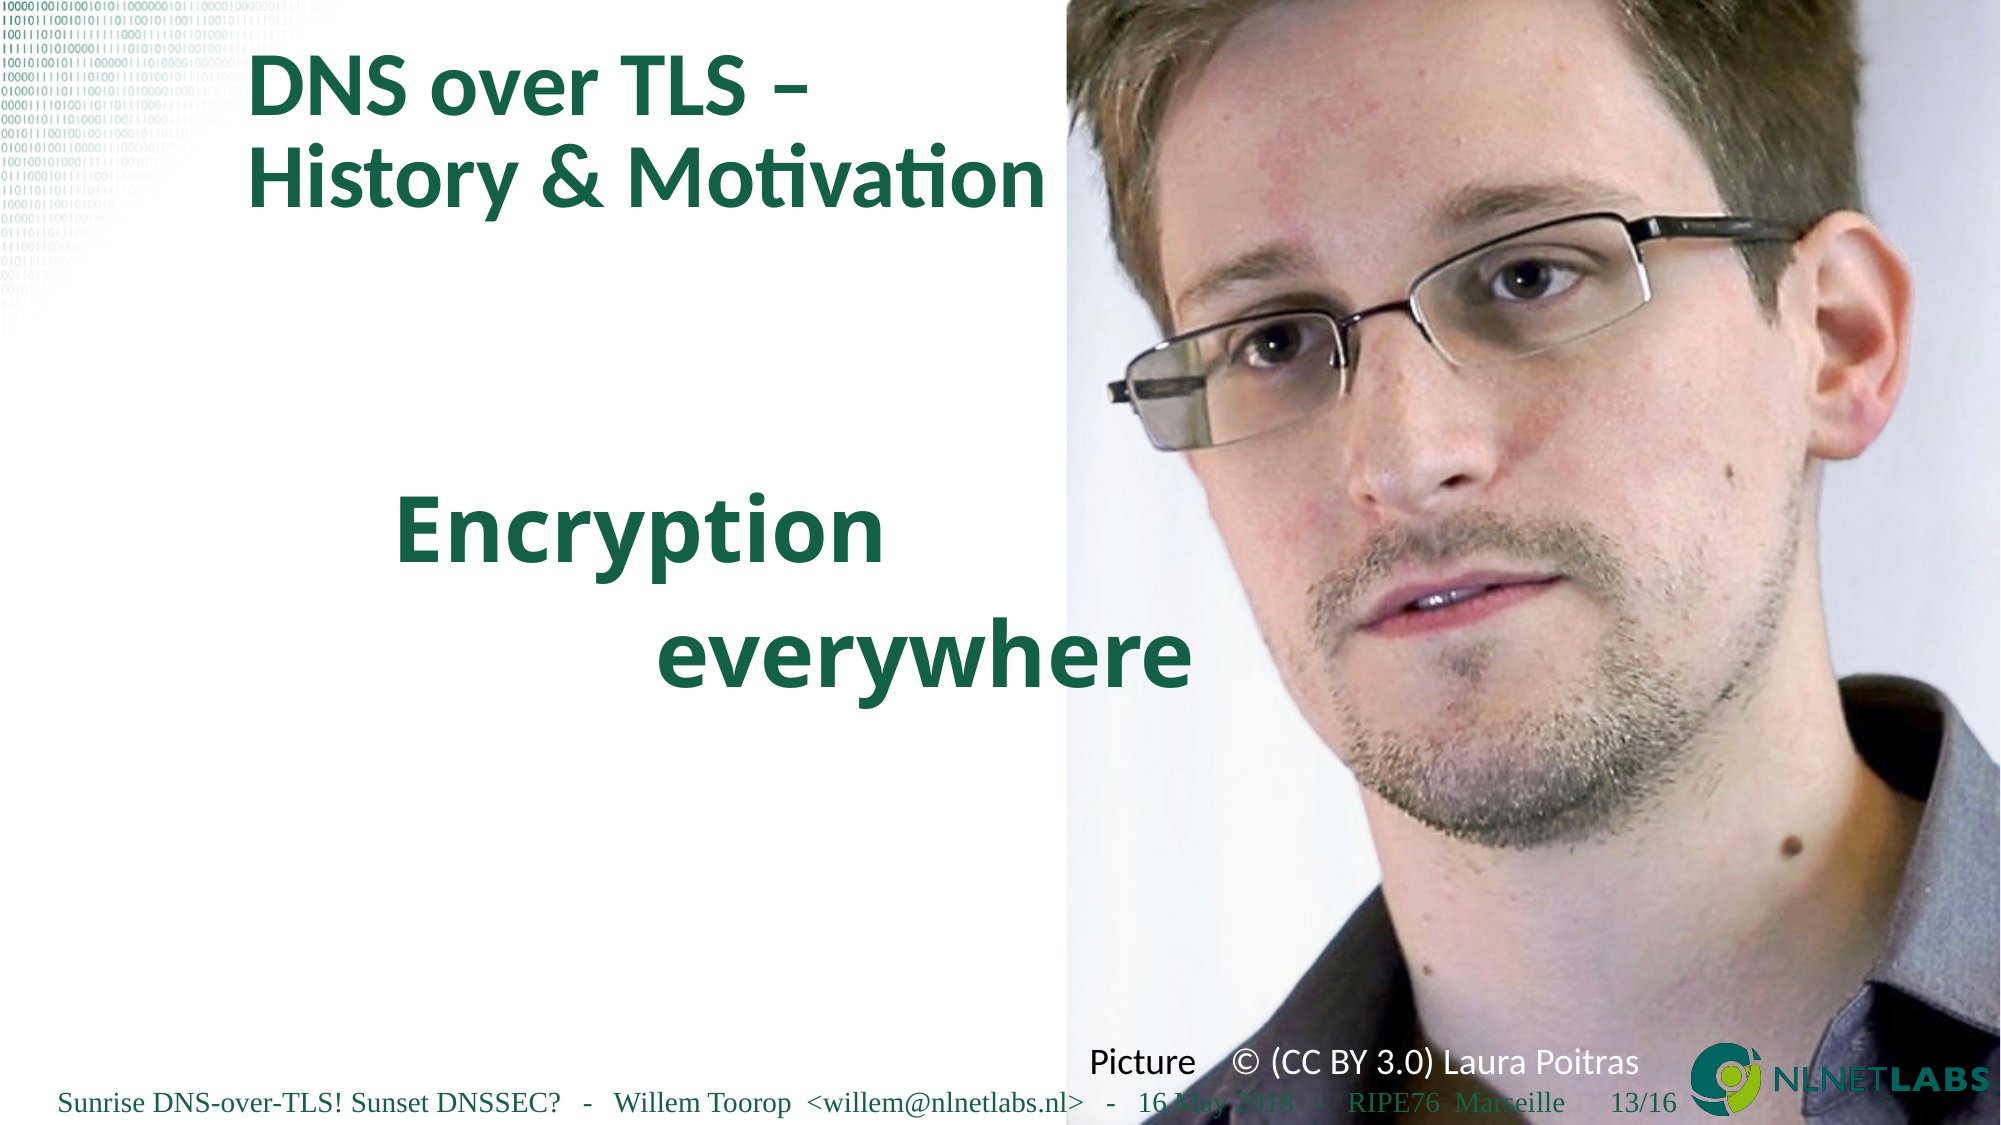

# DNS over TLS – History & Motivation
Encryption everywhere
Picture © (CC BY 3.0) Laura Poitras
Sunrise DNS-over-TLS! Sunset DNSSEC? - Willem Toorop <willem@nlnetlabs.nl> - 16 May 2018 - RIPE76 Marseille
13